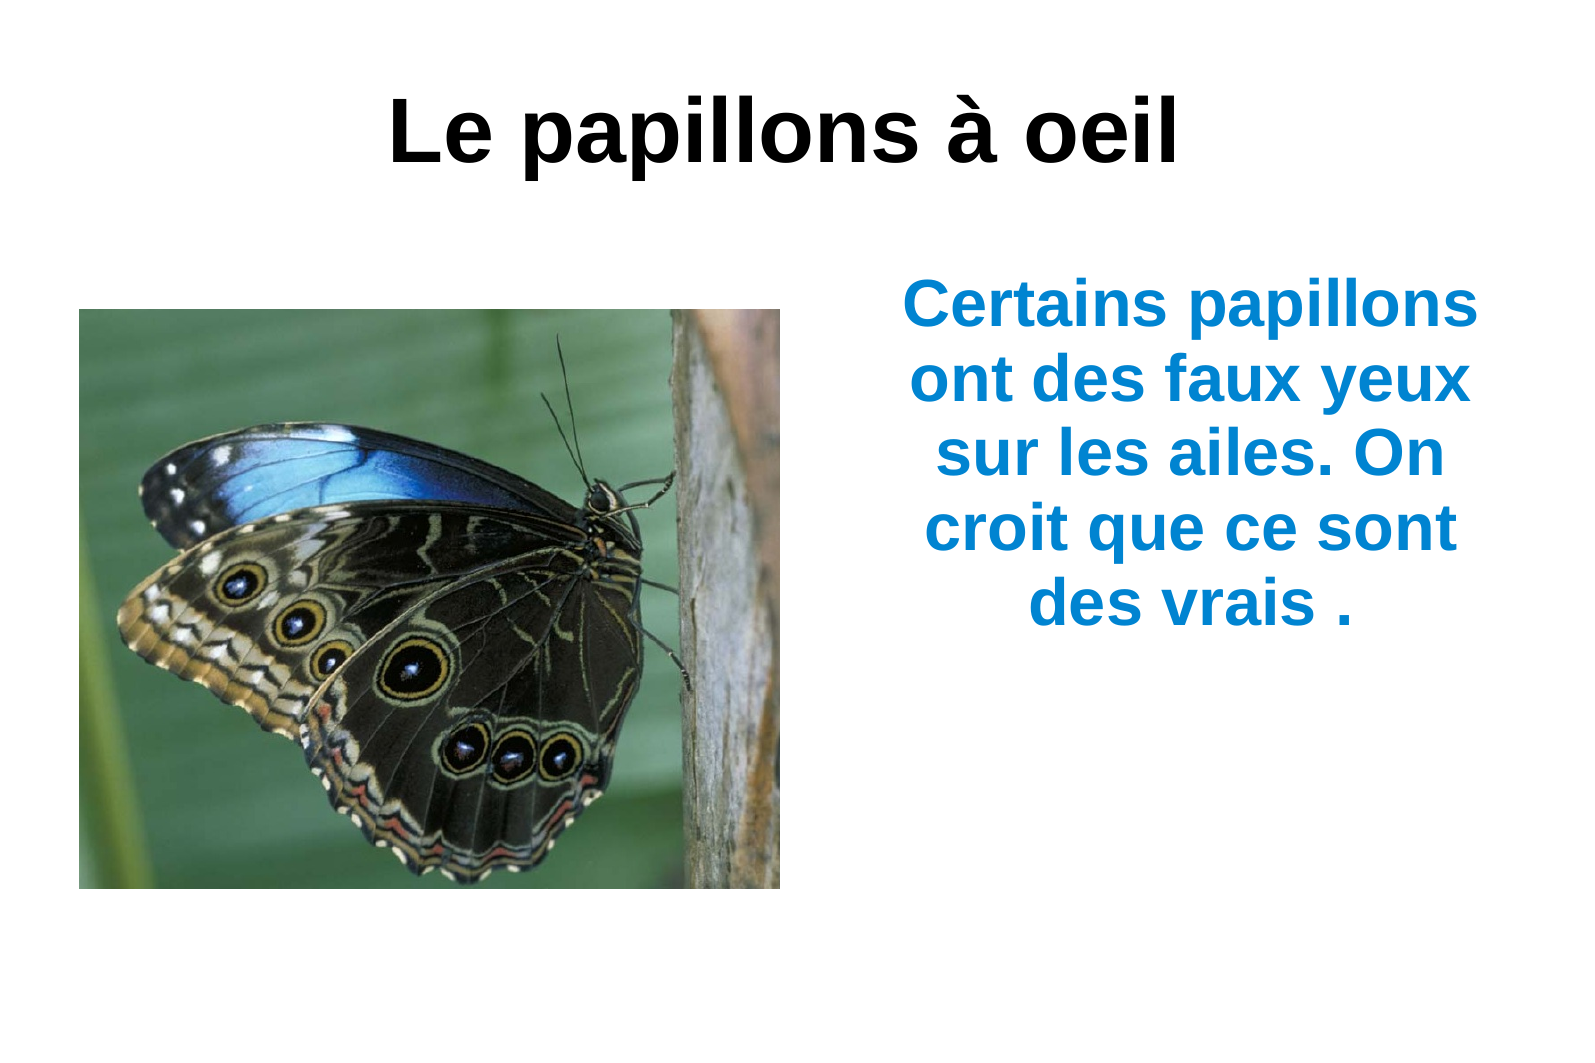

# Le papillons à oeil
Certains papillons ont des faux yeux sur les ailes. On croit que ce sont des vrais .